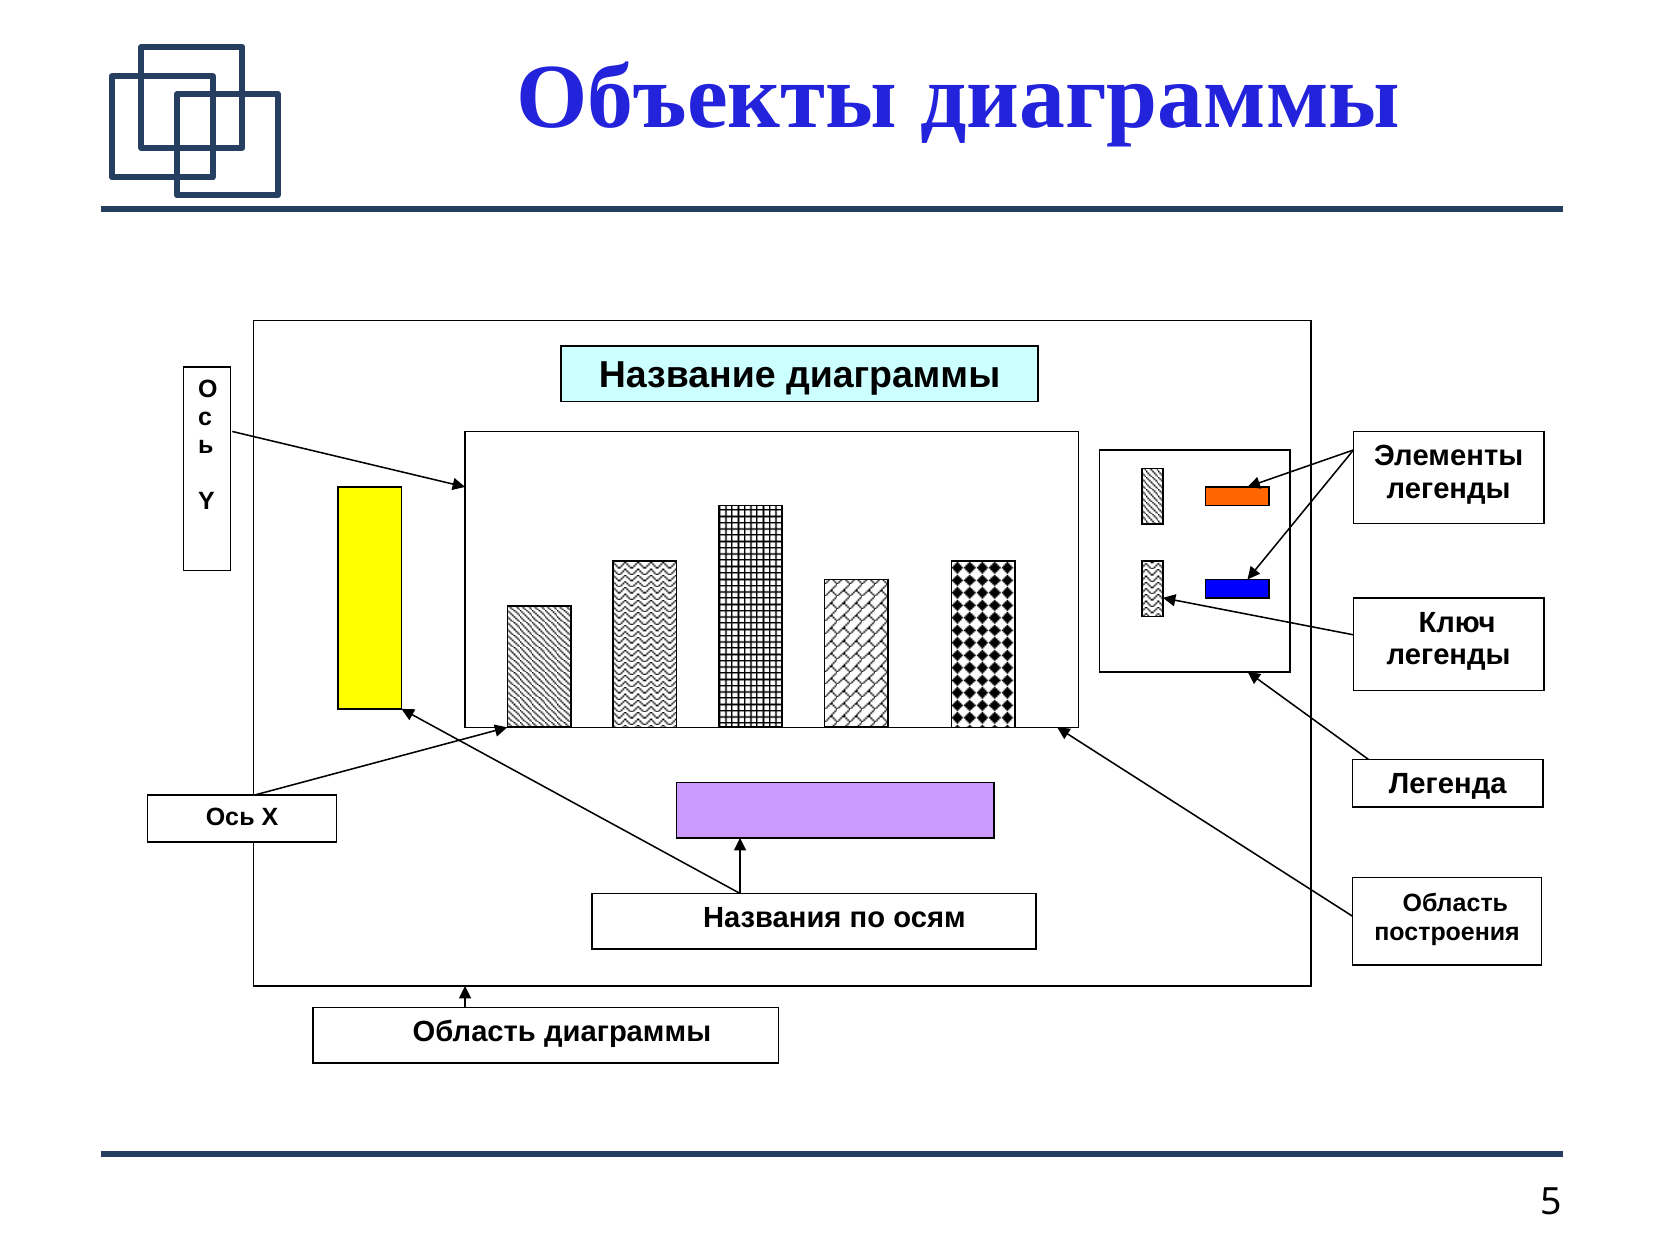

Объекты диаграммы
Название диаграммы
О
с
ь
Y
Элементы
легенды
 Ключ легенды
Легенда
Ось X
 Область построения
 Названия по осям
 Область диаграммы